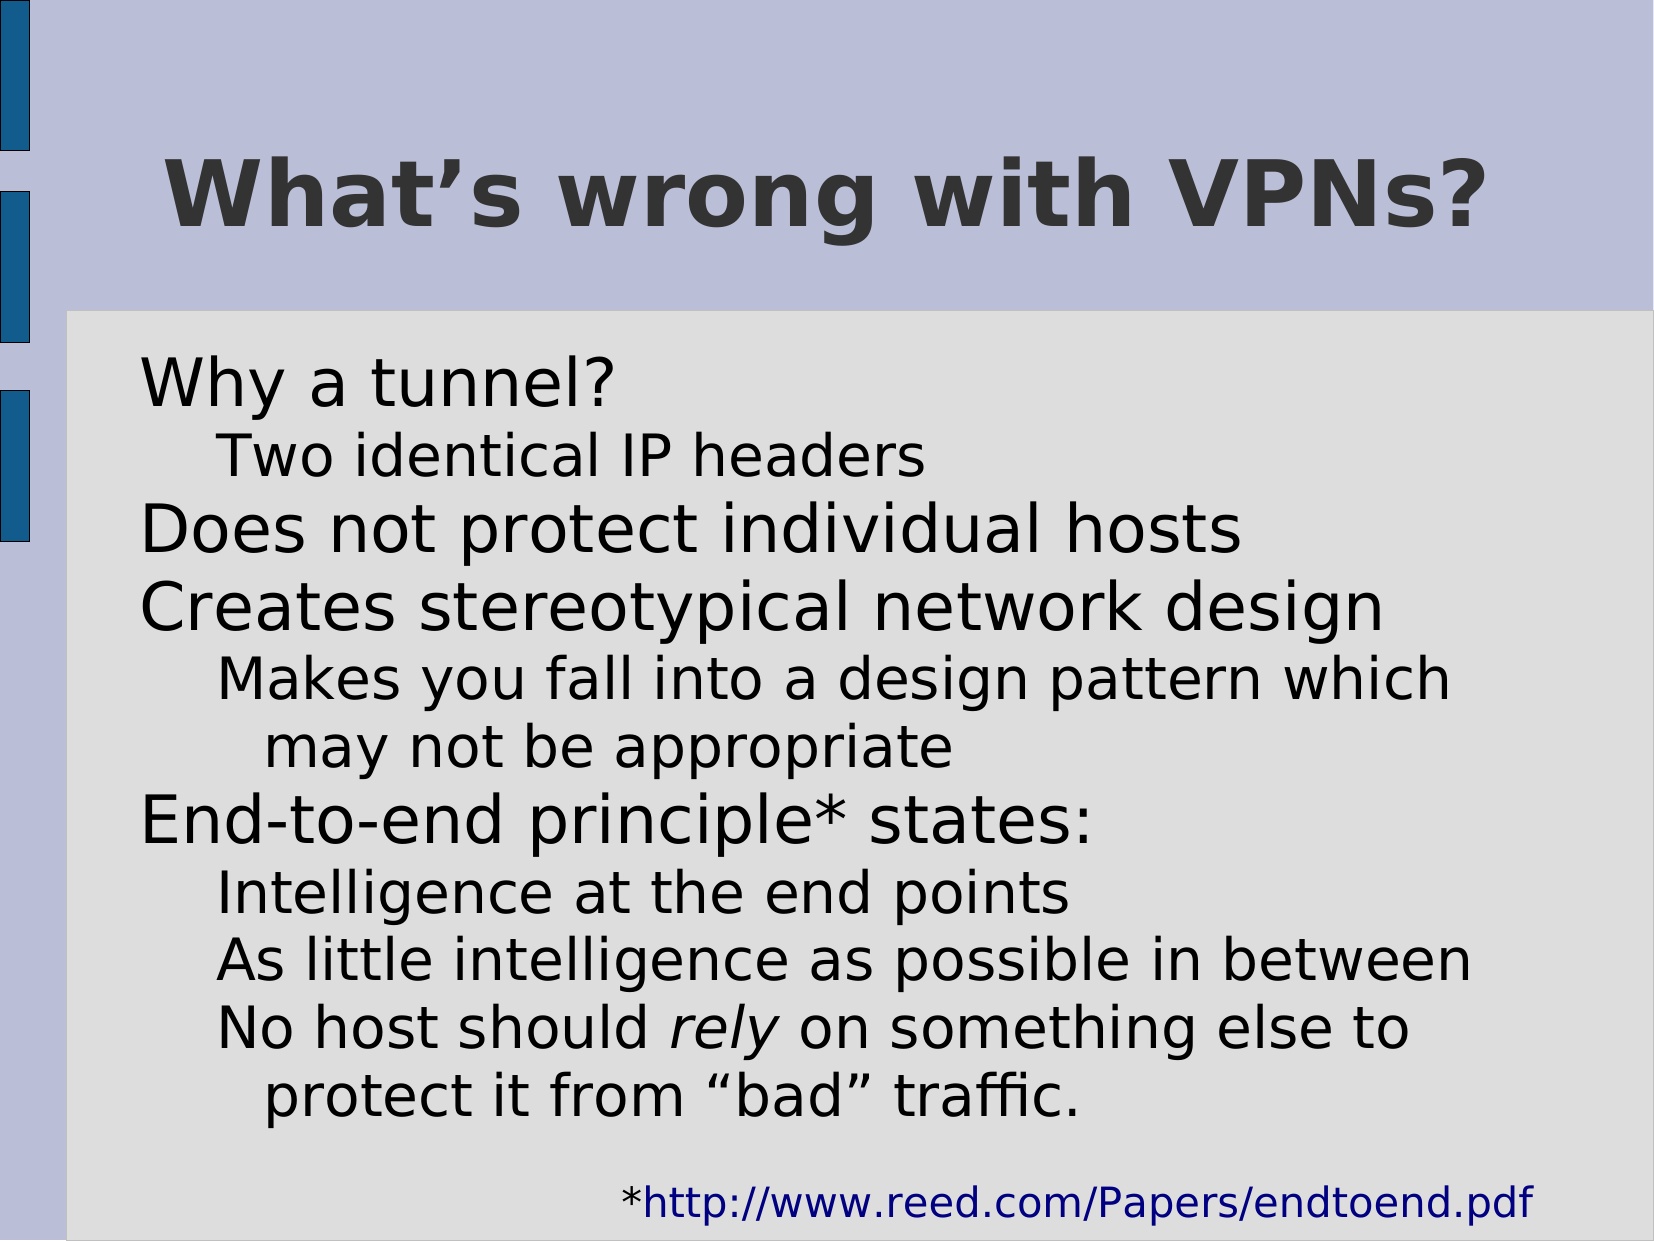

# What’s wrong with VPNs?
Why a tunnel?
Two identical IP headers
Does not protect individual hosts
Creates stereotypical network design
Makes you fall into a design pattern which may not be appropriate
End-to-end principle* states:
Intelligence at the end points
As little intelligence as possible in between
No host should rely on something else to protect it from “bad” traffic.
*http://www.reed.com/Papers/endtoend.pdf